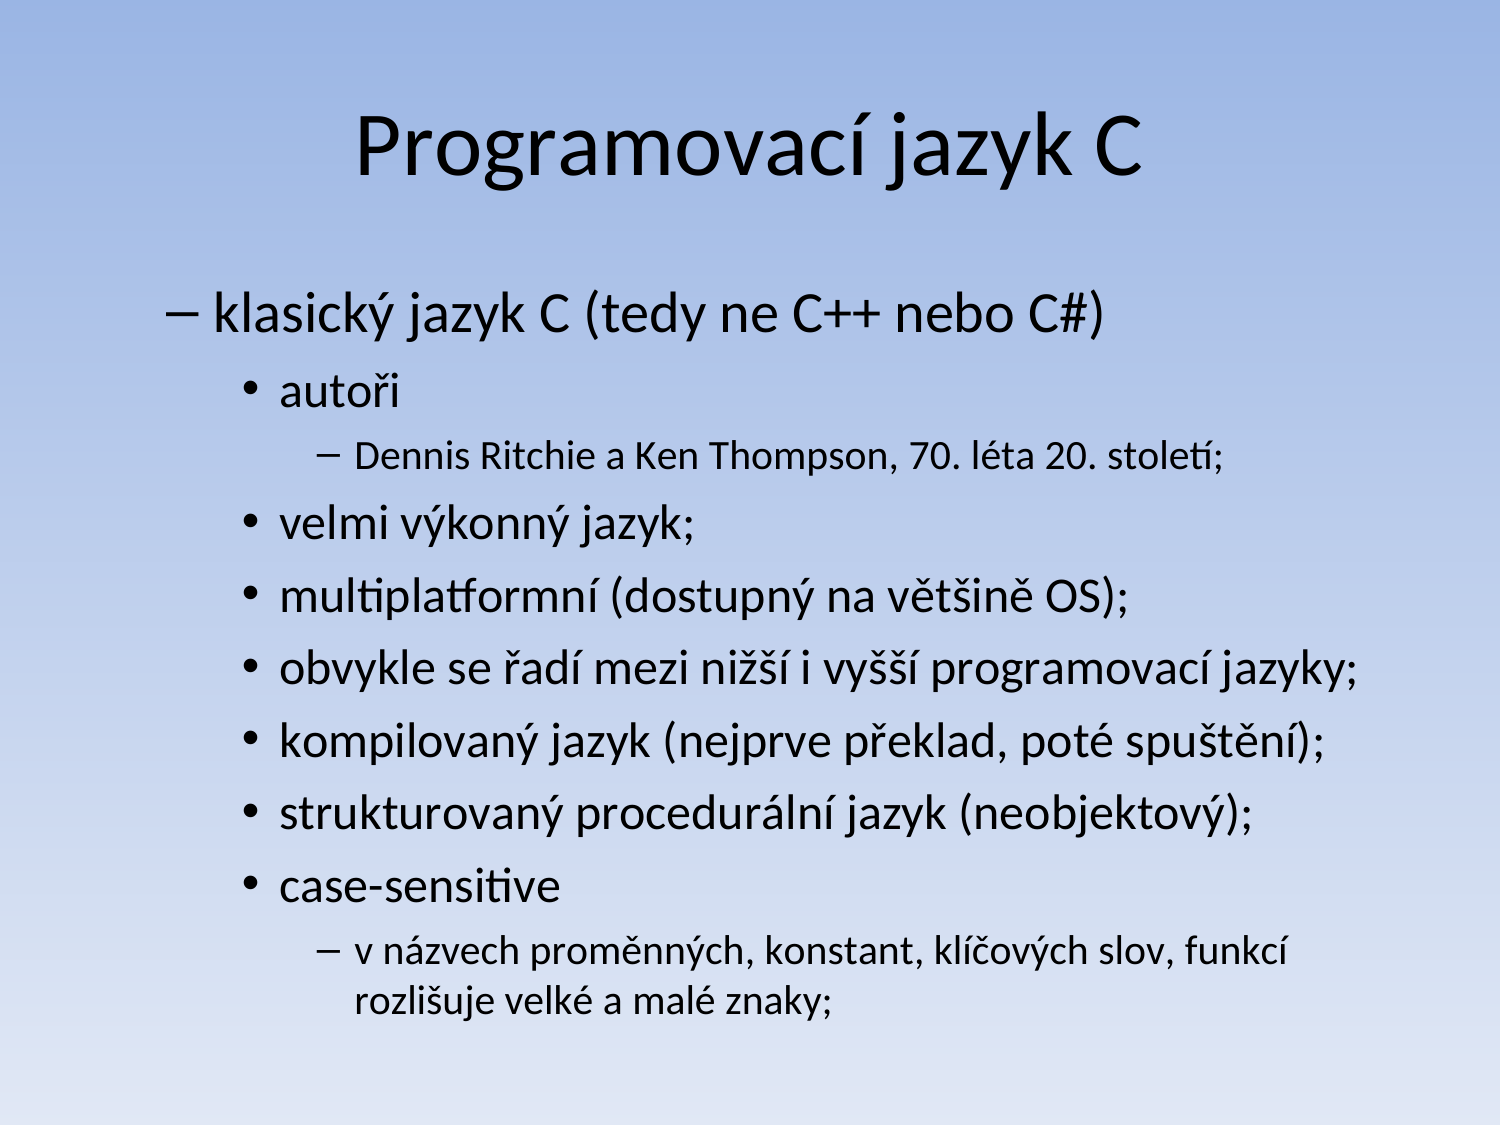

# Programovací jazyk C
klasický jazyk C (tedy ne C++ nebo C#)
autoři
Dennis Ritchie a Ken Thompson, 70. léta 20. století;
velmi výkonný jazyk;
multiplatformní (dostupný na většině OS);
obvykle se řadí mezi nižší i vyšší programovací jazyky;
kompilovaný jazyk (nejprve překlad, poté spuštění);
strukturovaný procedurální jazyk (neobjektový);
case-sensitive
v názvech proměnných, konstant, klíčových slov, funkcí rozlišuje velké a malé znaky;